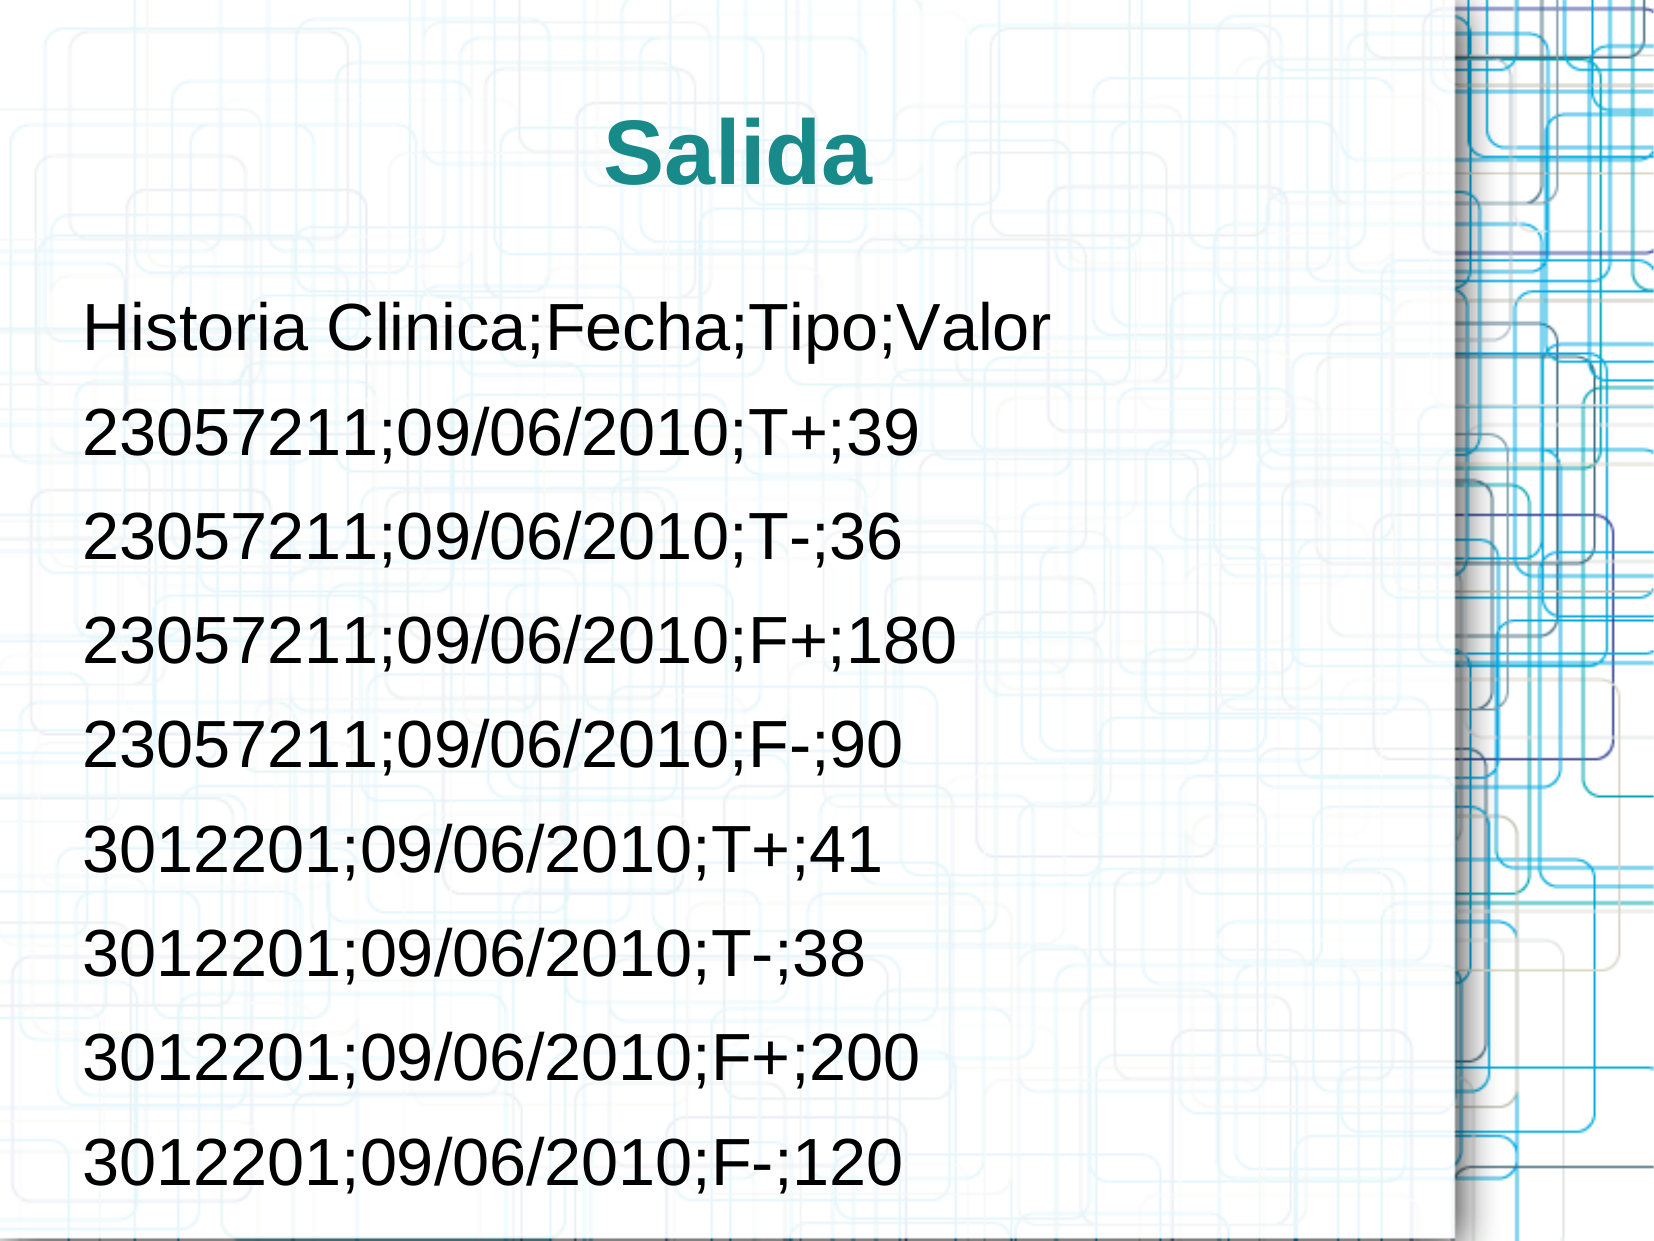

# Salida
Historia Clinica;Fecha;Tipo;Valor
23057211;09/06/2010;T+;39
23057211;09/06/2010;T-;36
23057211;09/06/2010;F+;180
23057211;09/06/2010;F-;90
3012201;09/06/2010;T+;41
3012201;09/06/2010;T-;38
3012201;09/06/2010;F+;200
3012201;09/06/2010;F-;120